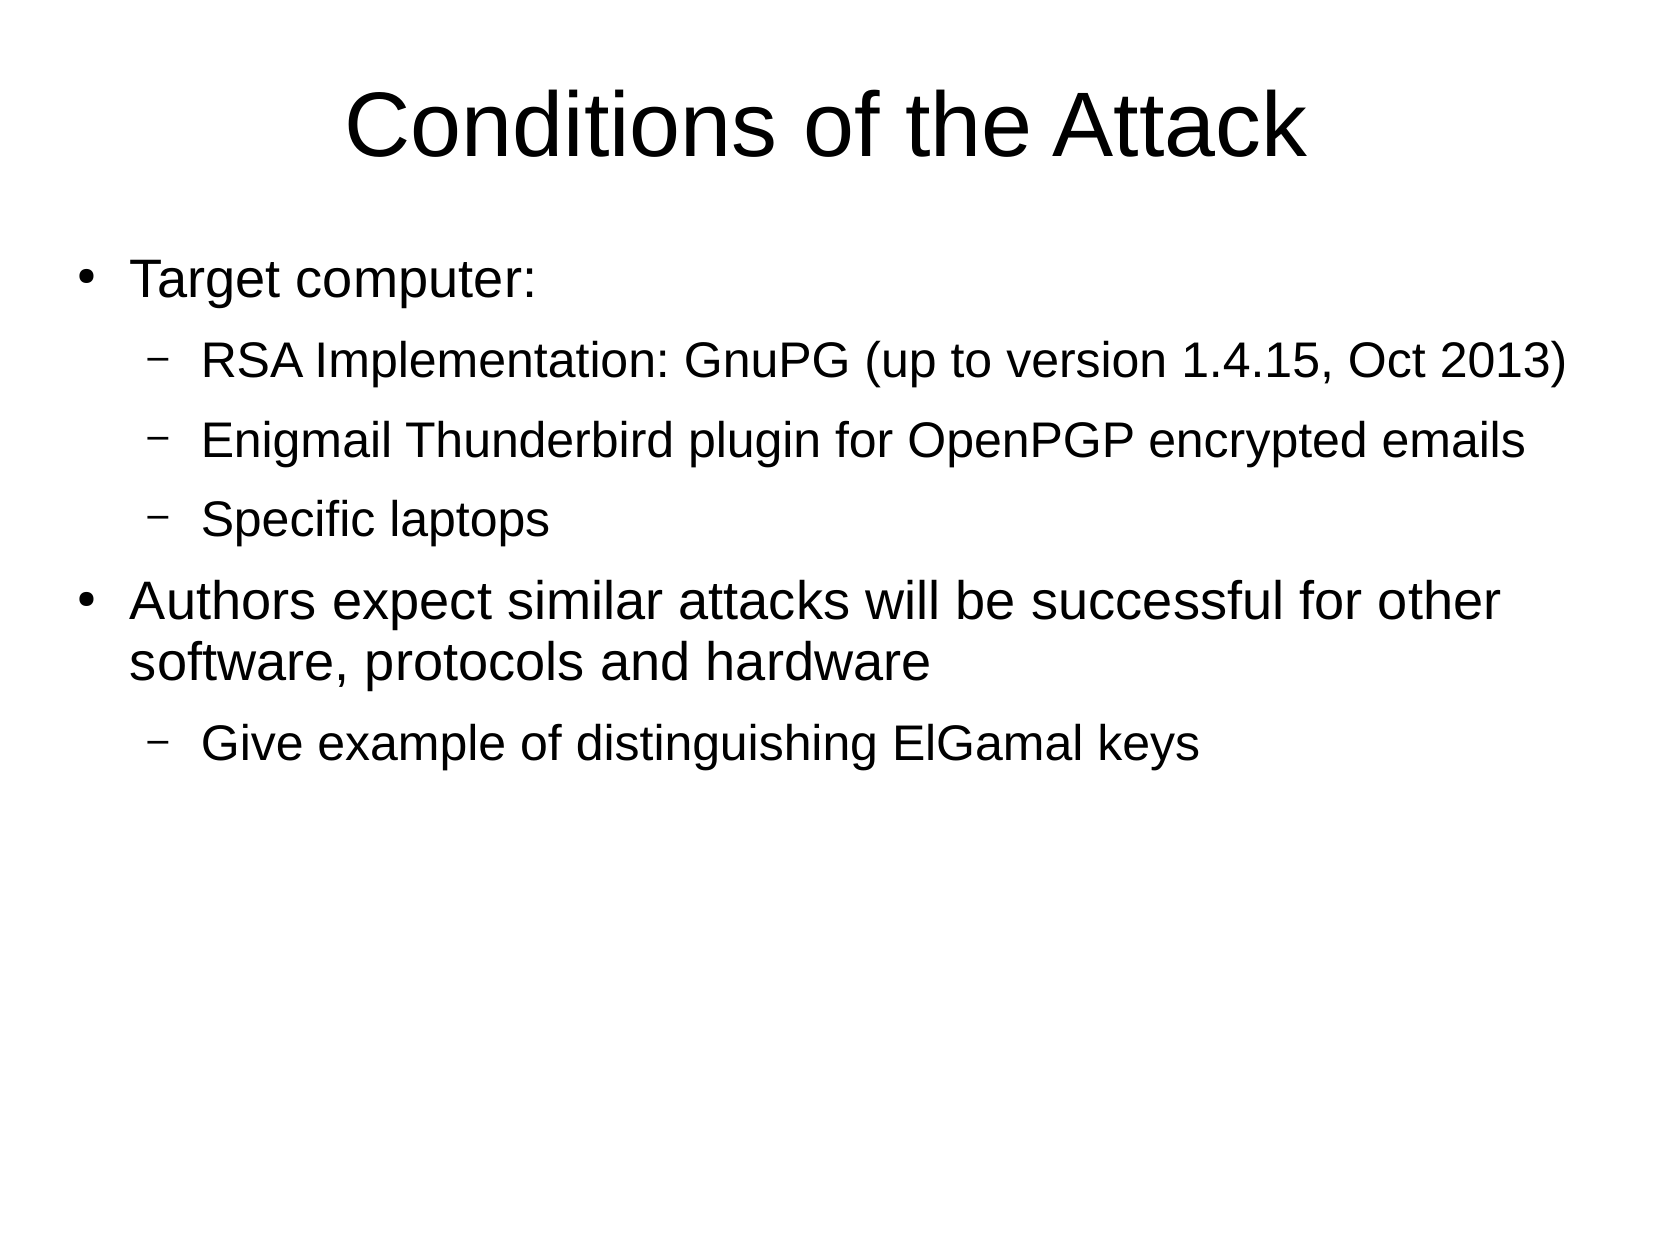

# Conditions of the Attack
Target computer:
RSA Implementation: GnuPG (up to version 1.4.15, Oct 2013)
Enigmail Thunderbird plugin for OpenPGP encrypted emails
Specific laptops
Authors expect similar attacks will be successful for other software, protocols and hardware
Give example of distinguishing ElGamal keys